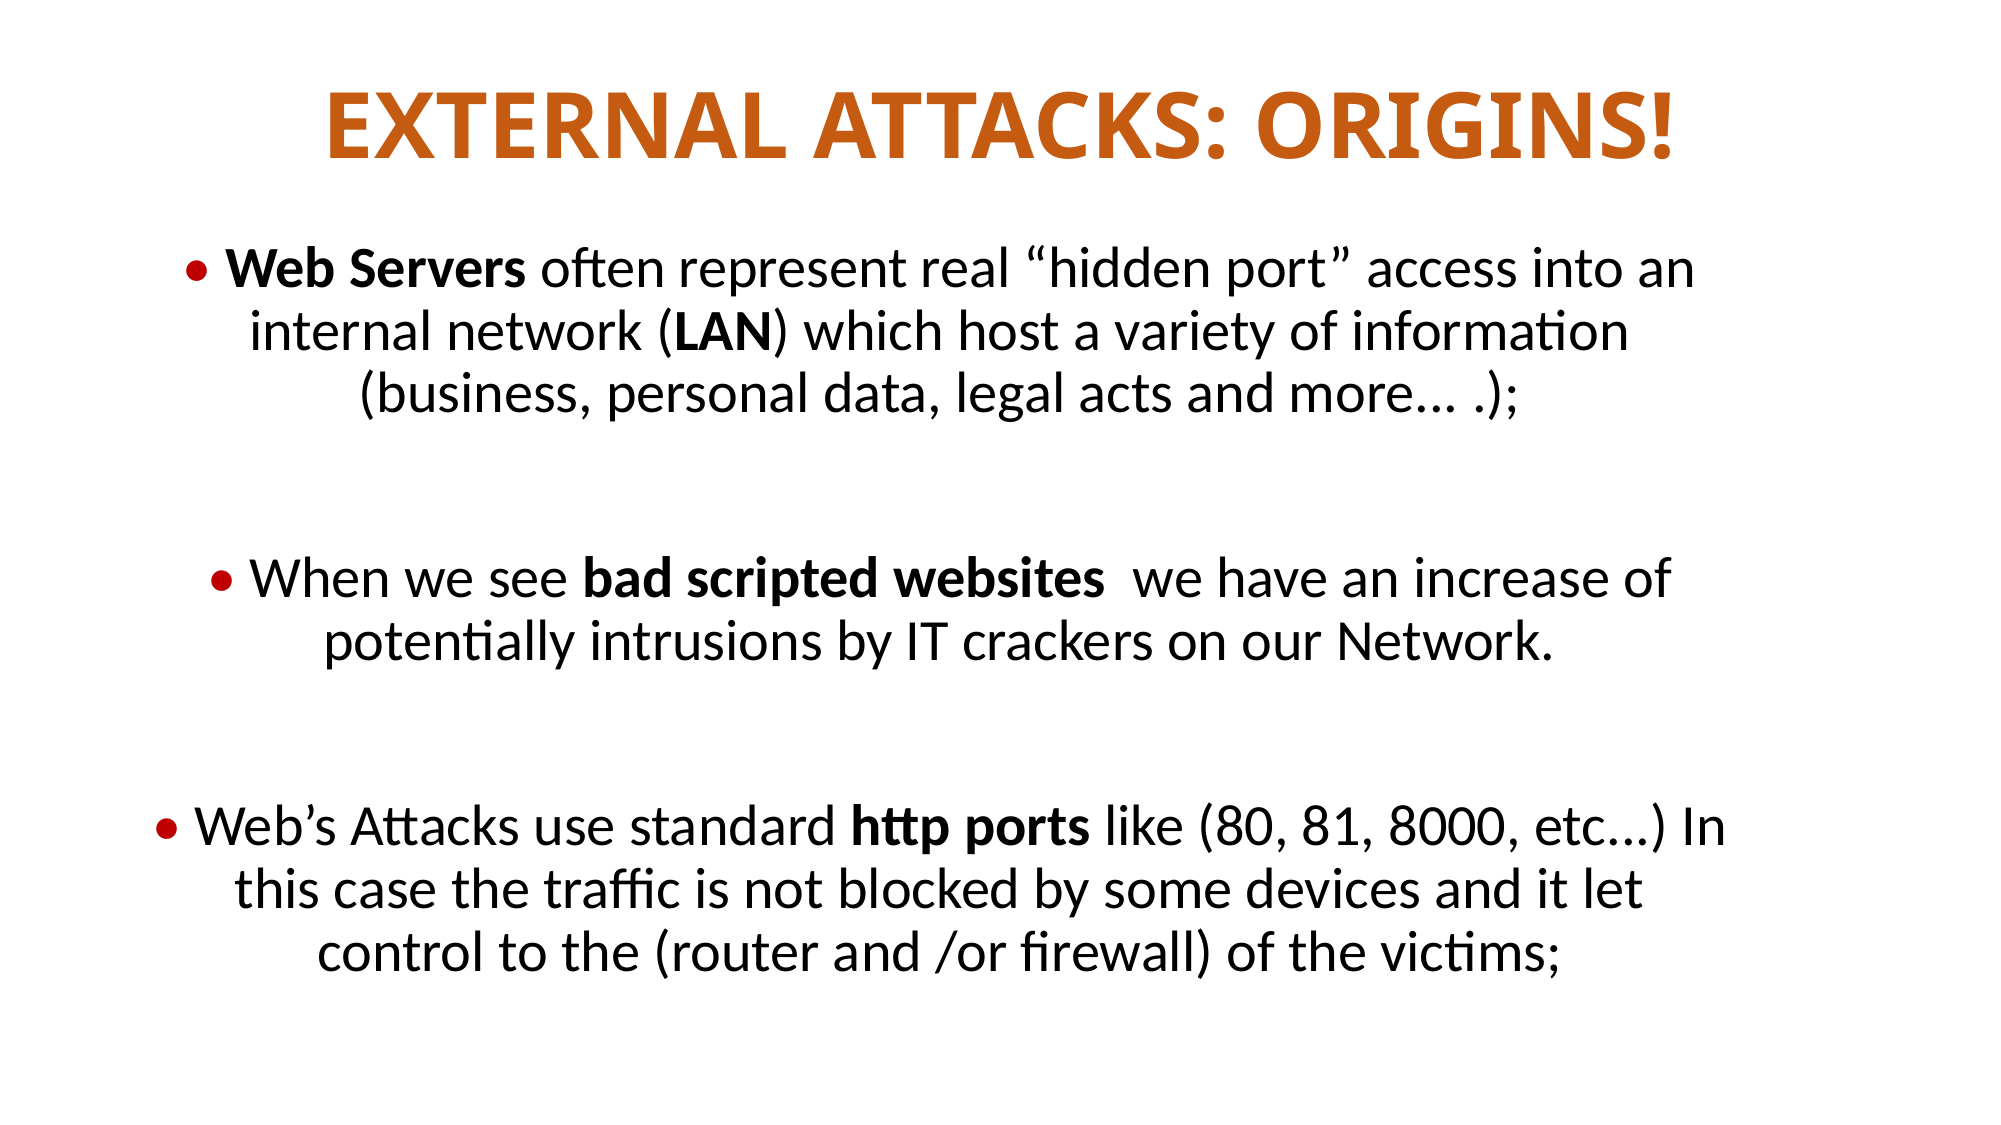

# EXTERNAL ATTACKS: ORIGINS!
• Web Servers often represent real “hidden port” access into an internal network (LAN) which host a variety of information (business, personal data, legal acts and more... .);
• When we see bad scripted websites we have an increase of potentially intrusions by IT crackers on our Network.
• Web’s Attacks use standard http ports like (80, 81, 8000, etc...) In this case the traffic is not blocked by some devices and it let control to the (router and /or firewall) of the victims;